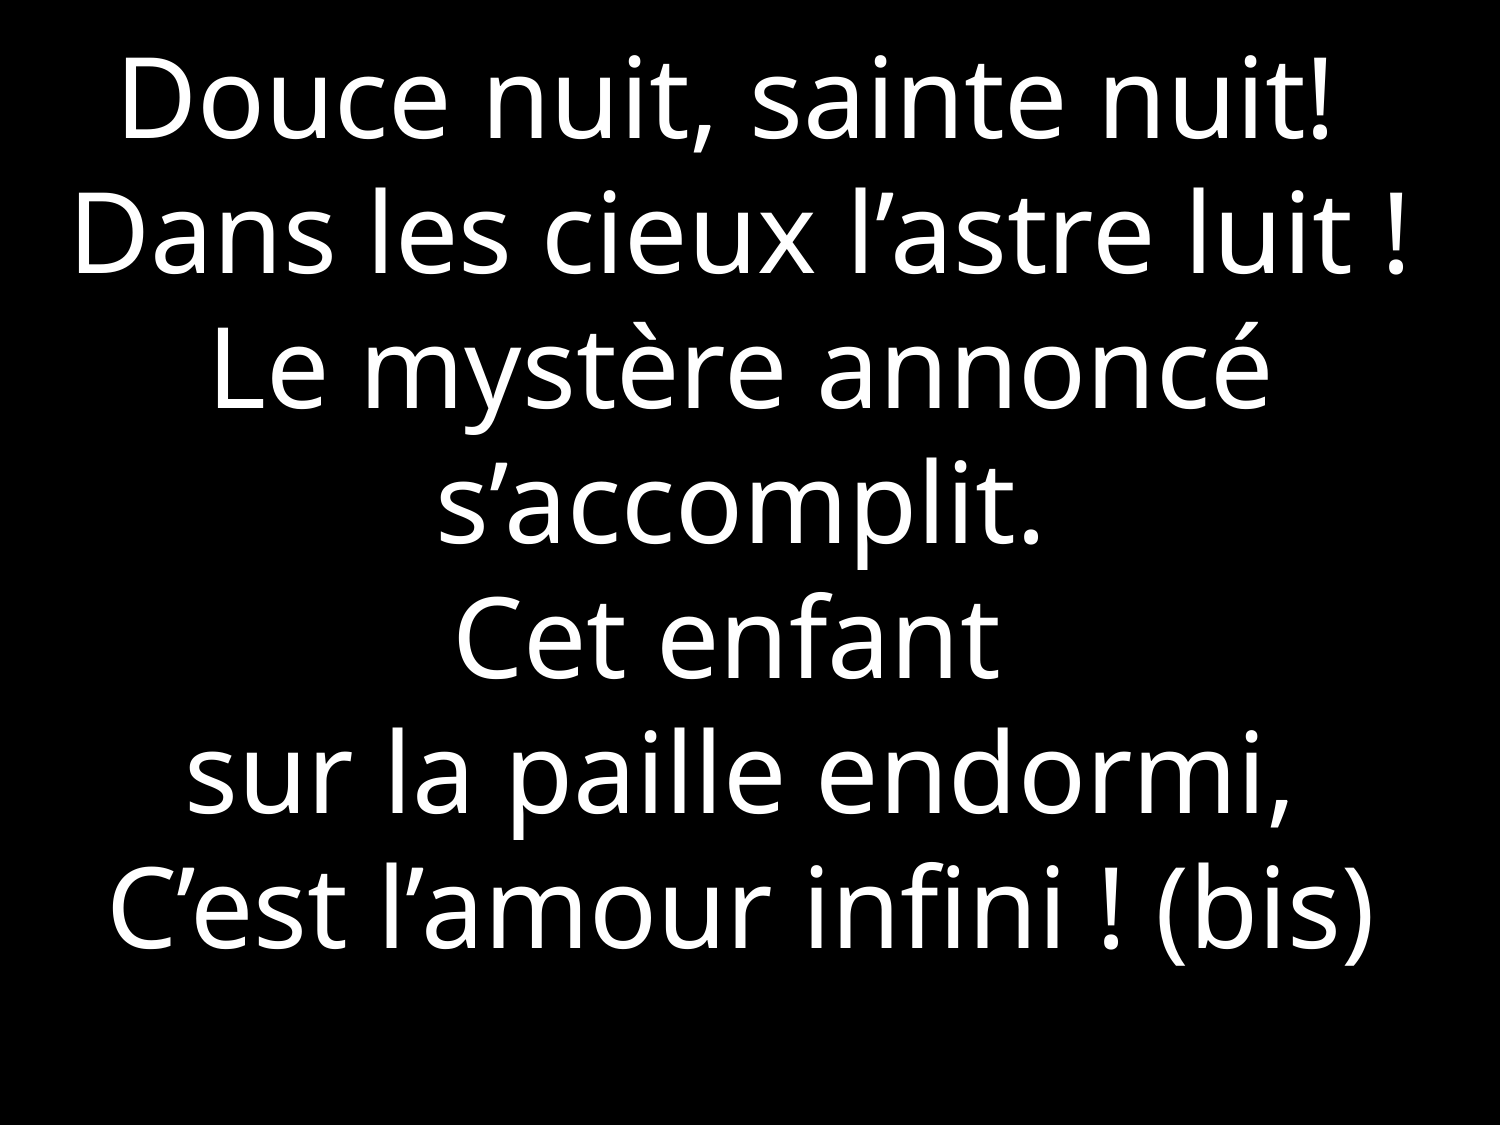

Douce nuit, sainte nuit! Dans les cieux l’astre luit ! Le mystère annoncé s’accomplit.
Cet enfant
sur la paille endormi,
C’est l’amour infini ! (bis)
#